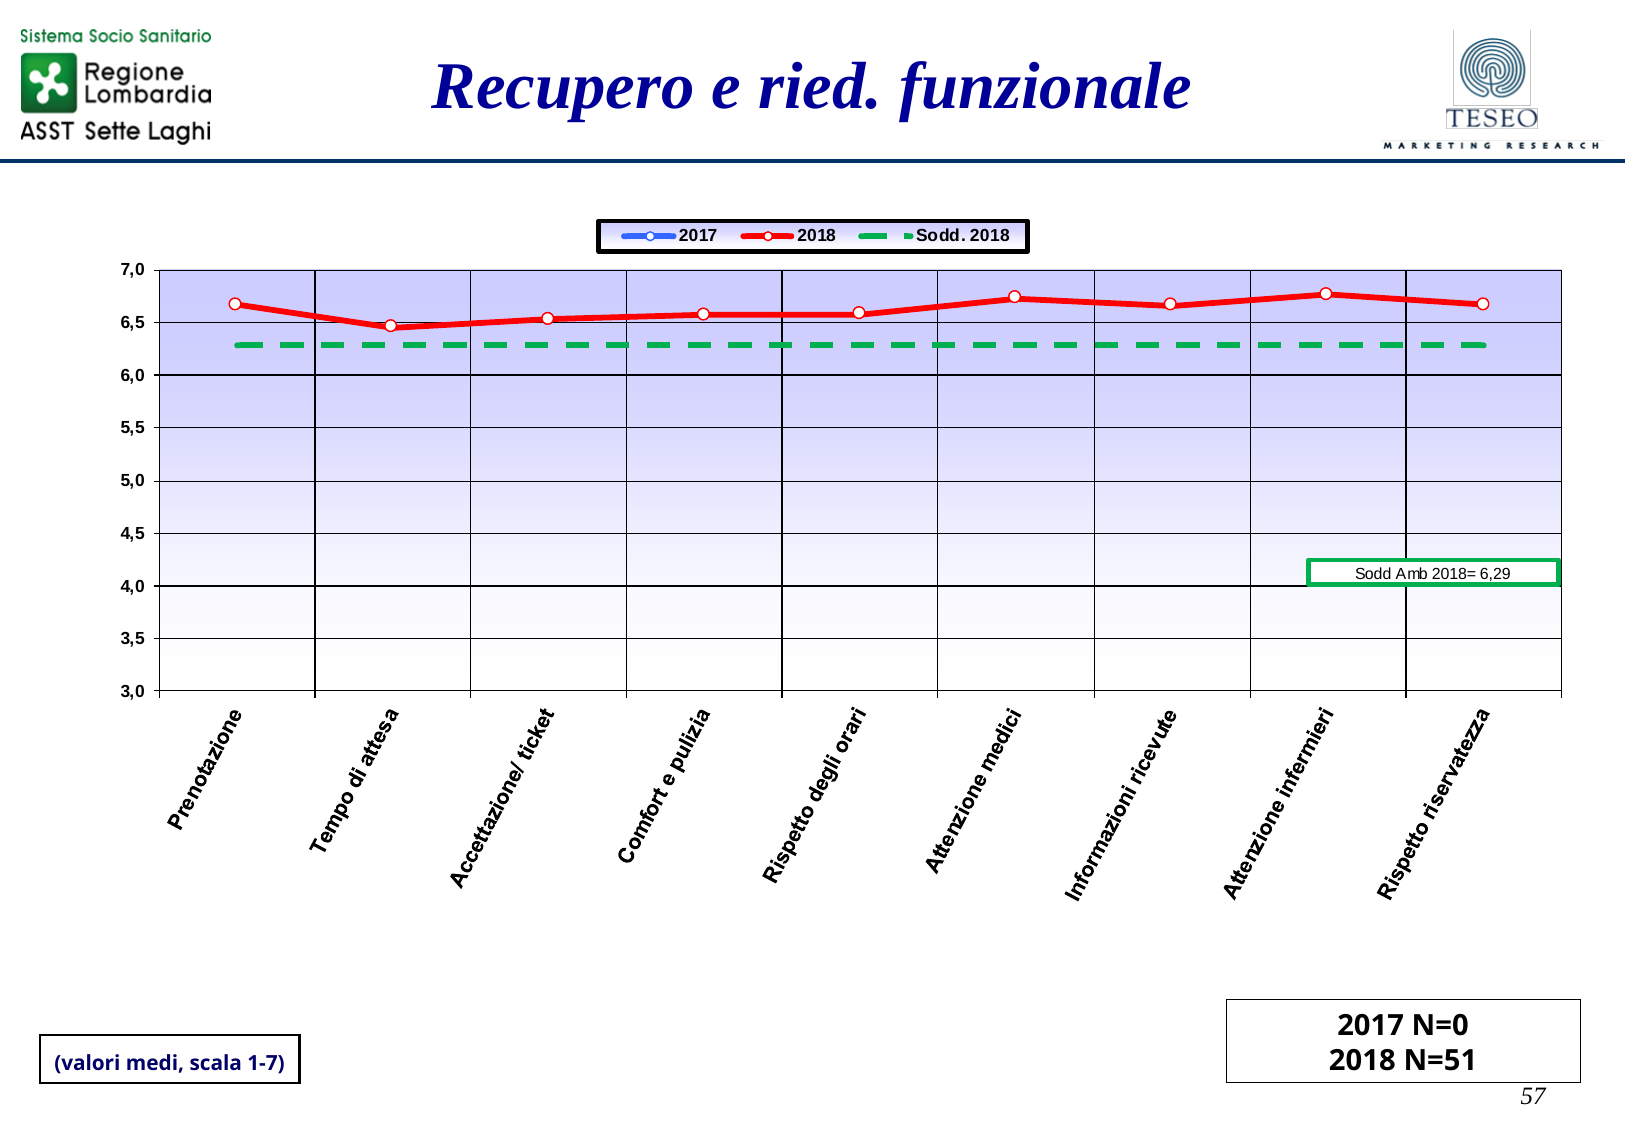

Recupero e ried. funzionale
2017 N=0
2018 N=51
(valori medi, scala 1-7)